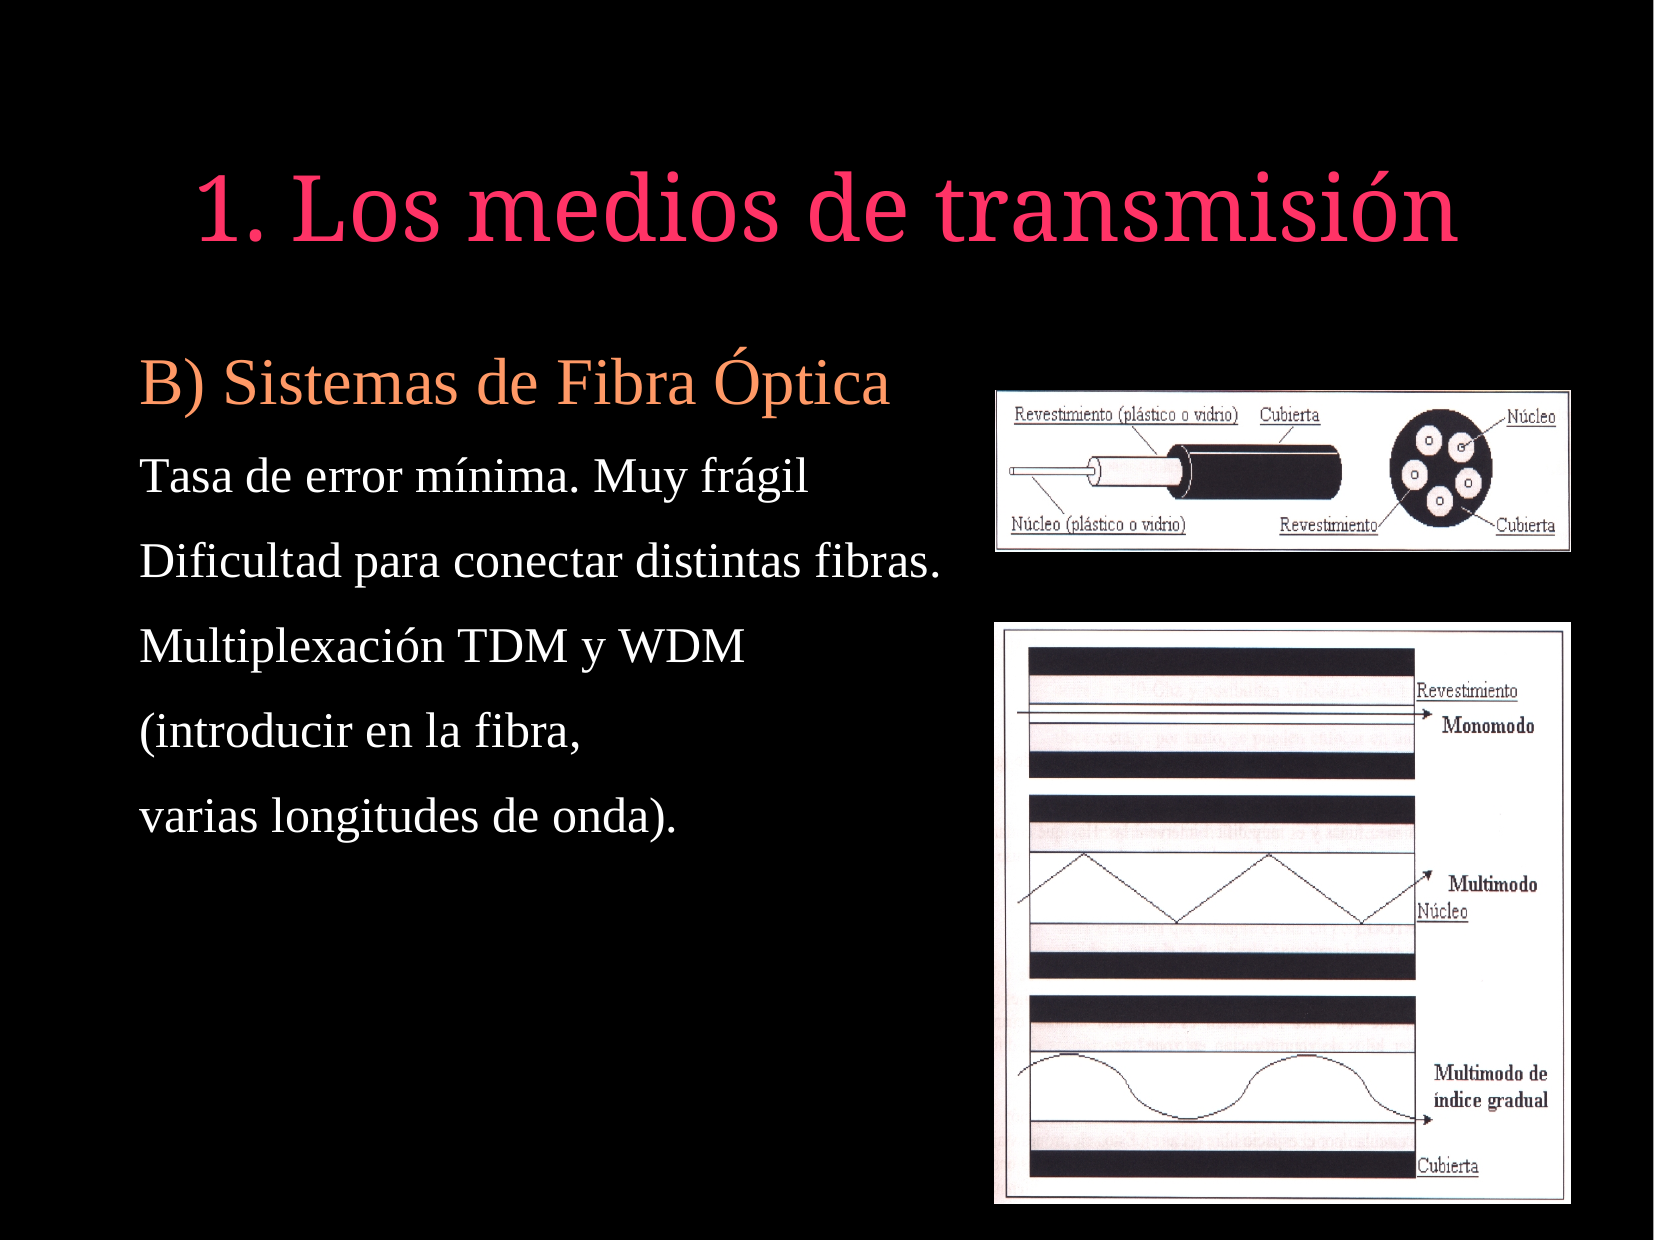

# 1. Los medios de transmisión
B) Sistemas de Fibra Óptica
Tasa de error mínima. Muy frágil
Dificultad para conectar distintas fibras.
Multiplexación TDM y WDM
(introducir en la fibra,
varias longitudes de onda).